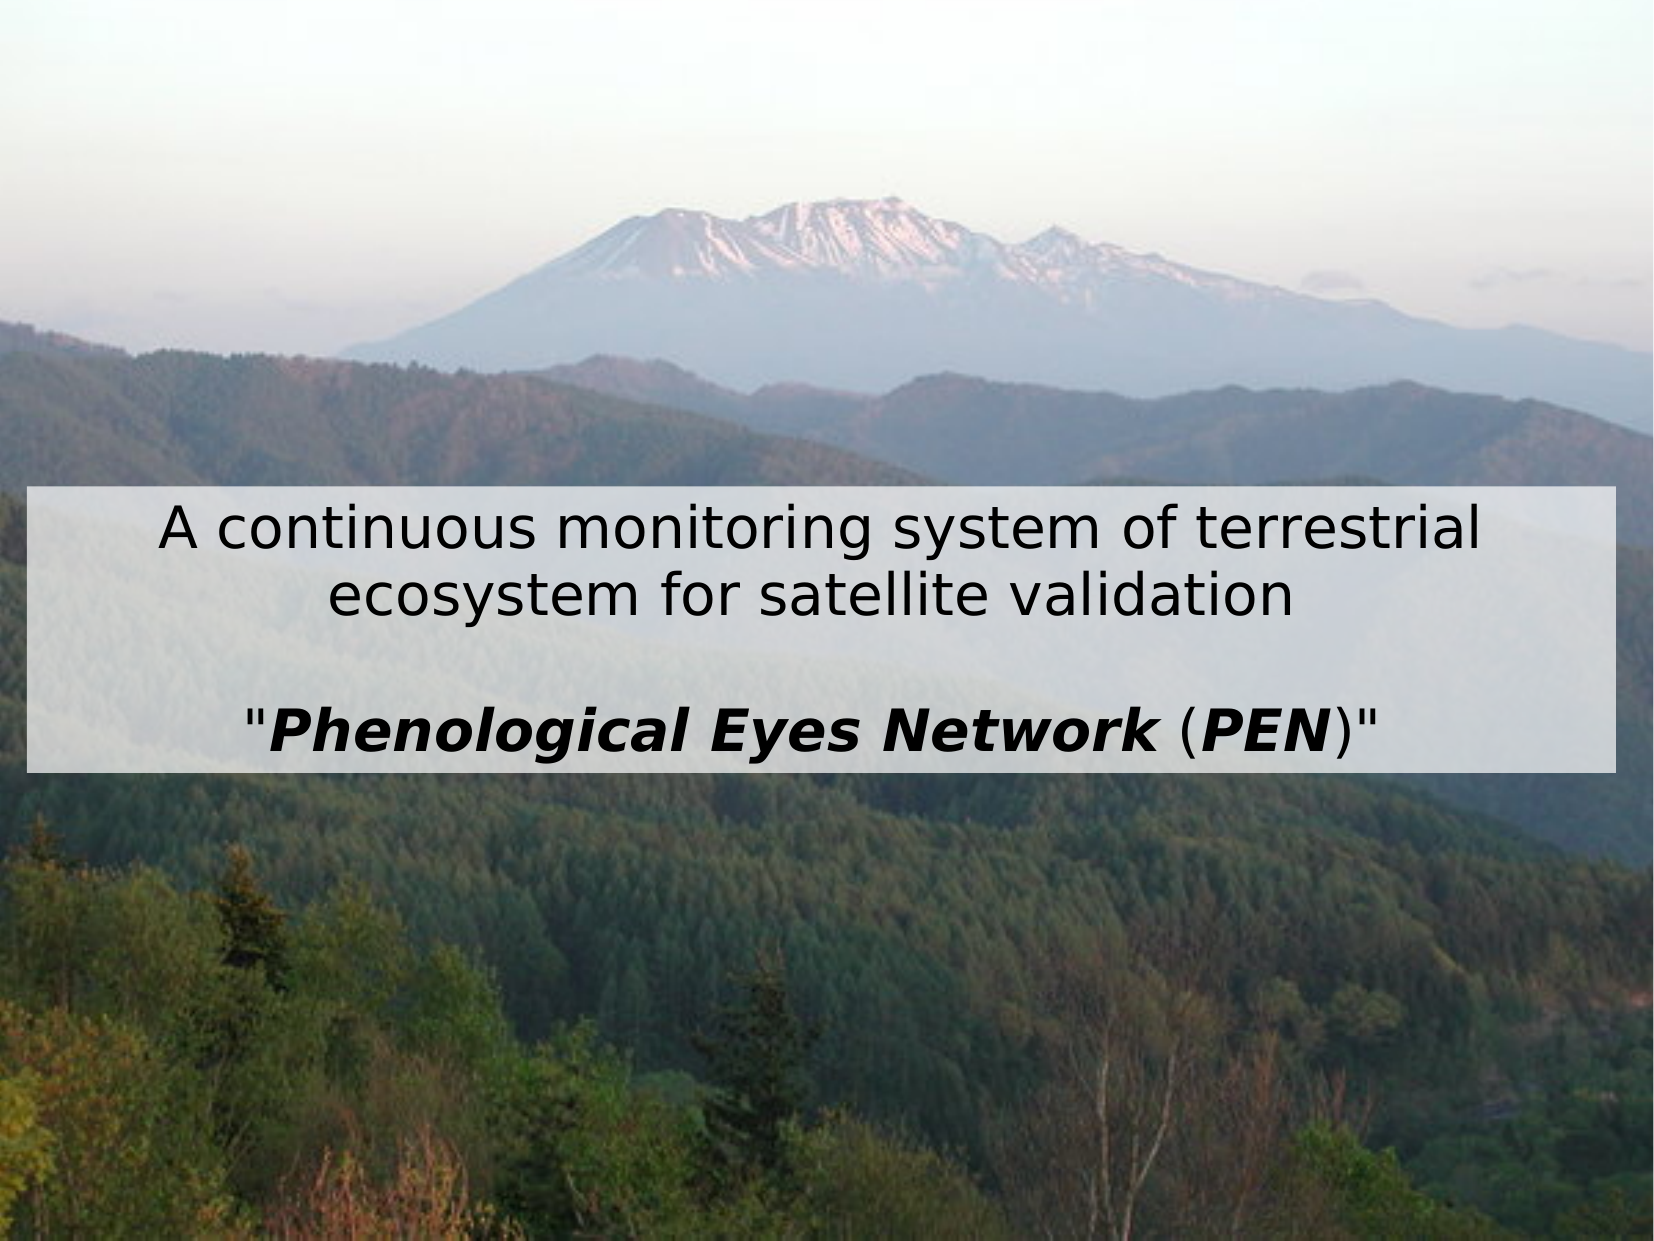

A continuous monitoring system of terrestrial ecosystem for satellite validation
"Phenological Eyes Network (PEN)"